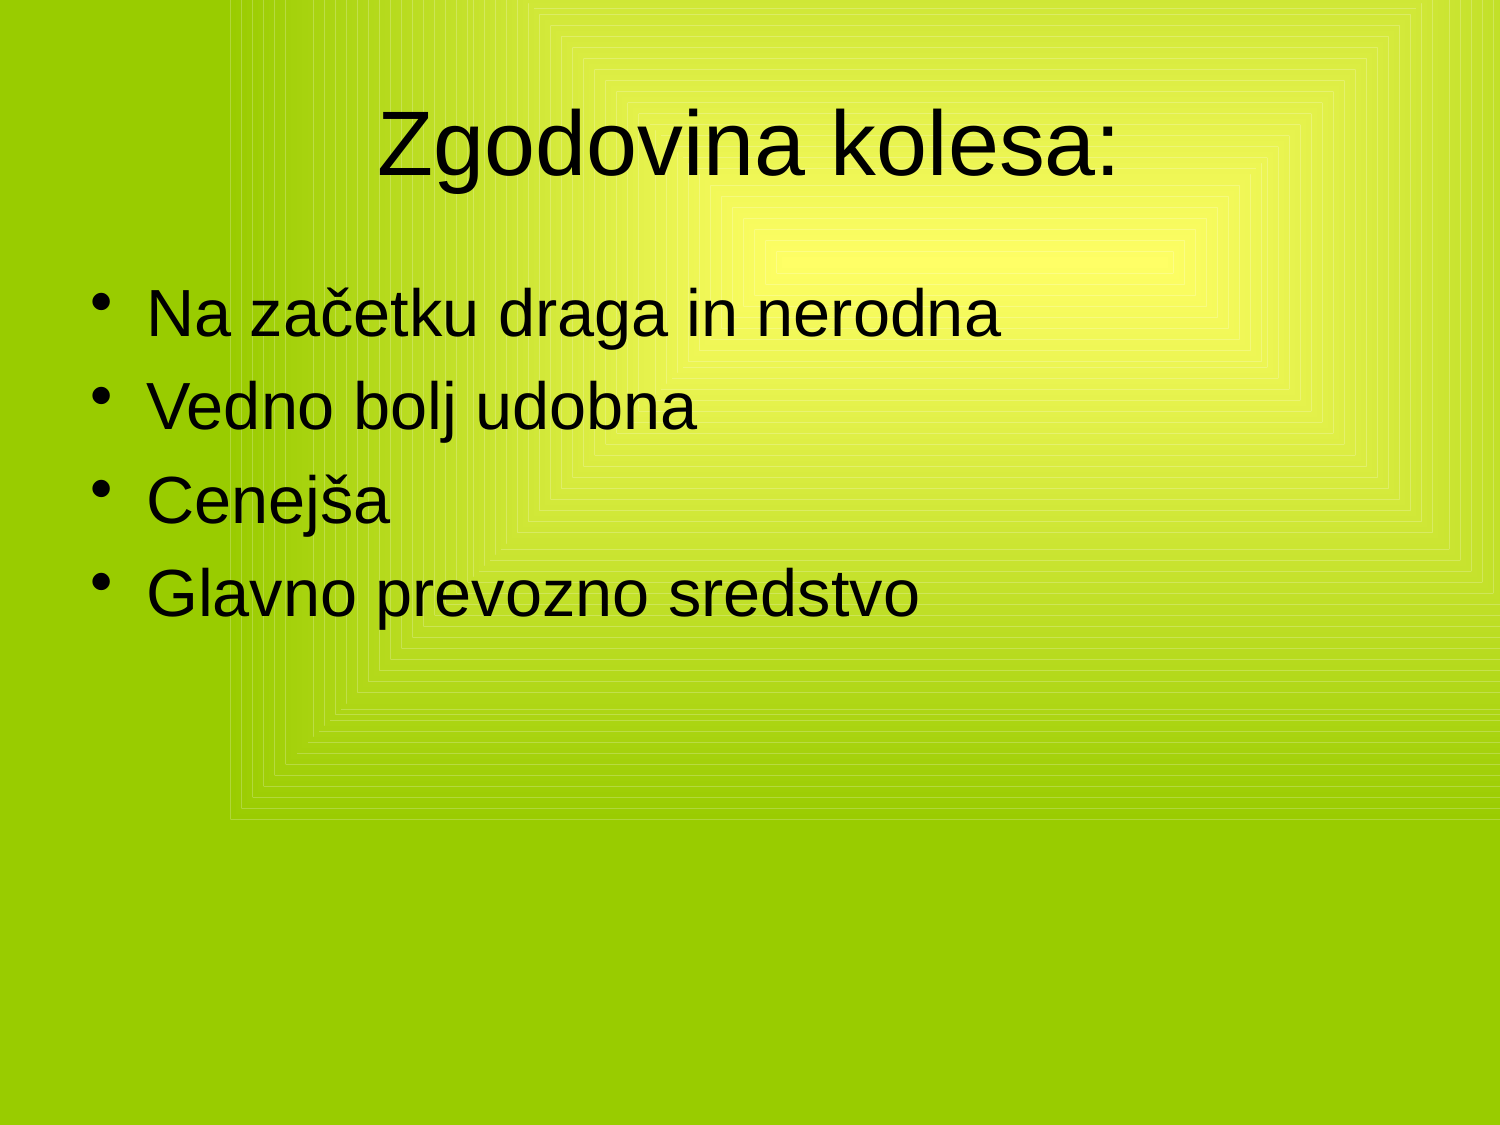

# Zgodovina kolesa:
Na začetku draga in nerodna
Vedno bolj udobna
Cenejša
Glavno prevozno sredstvo